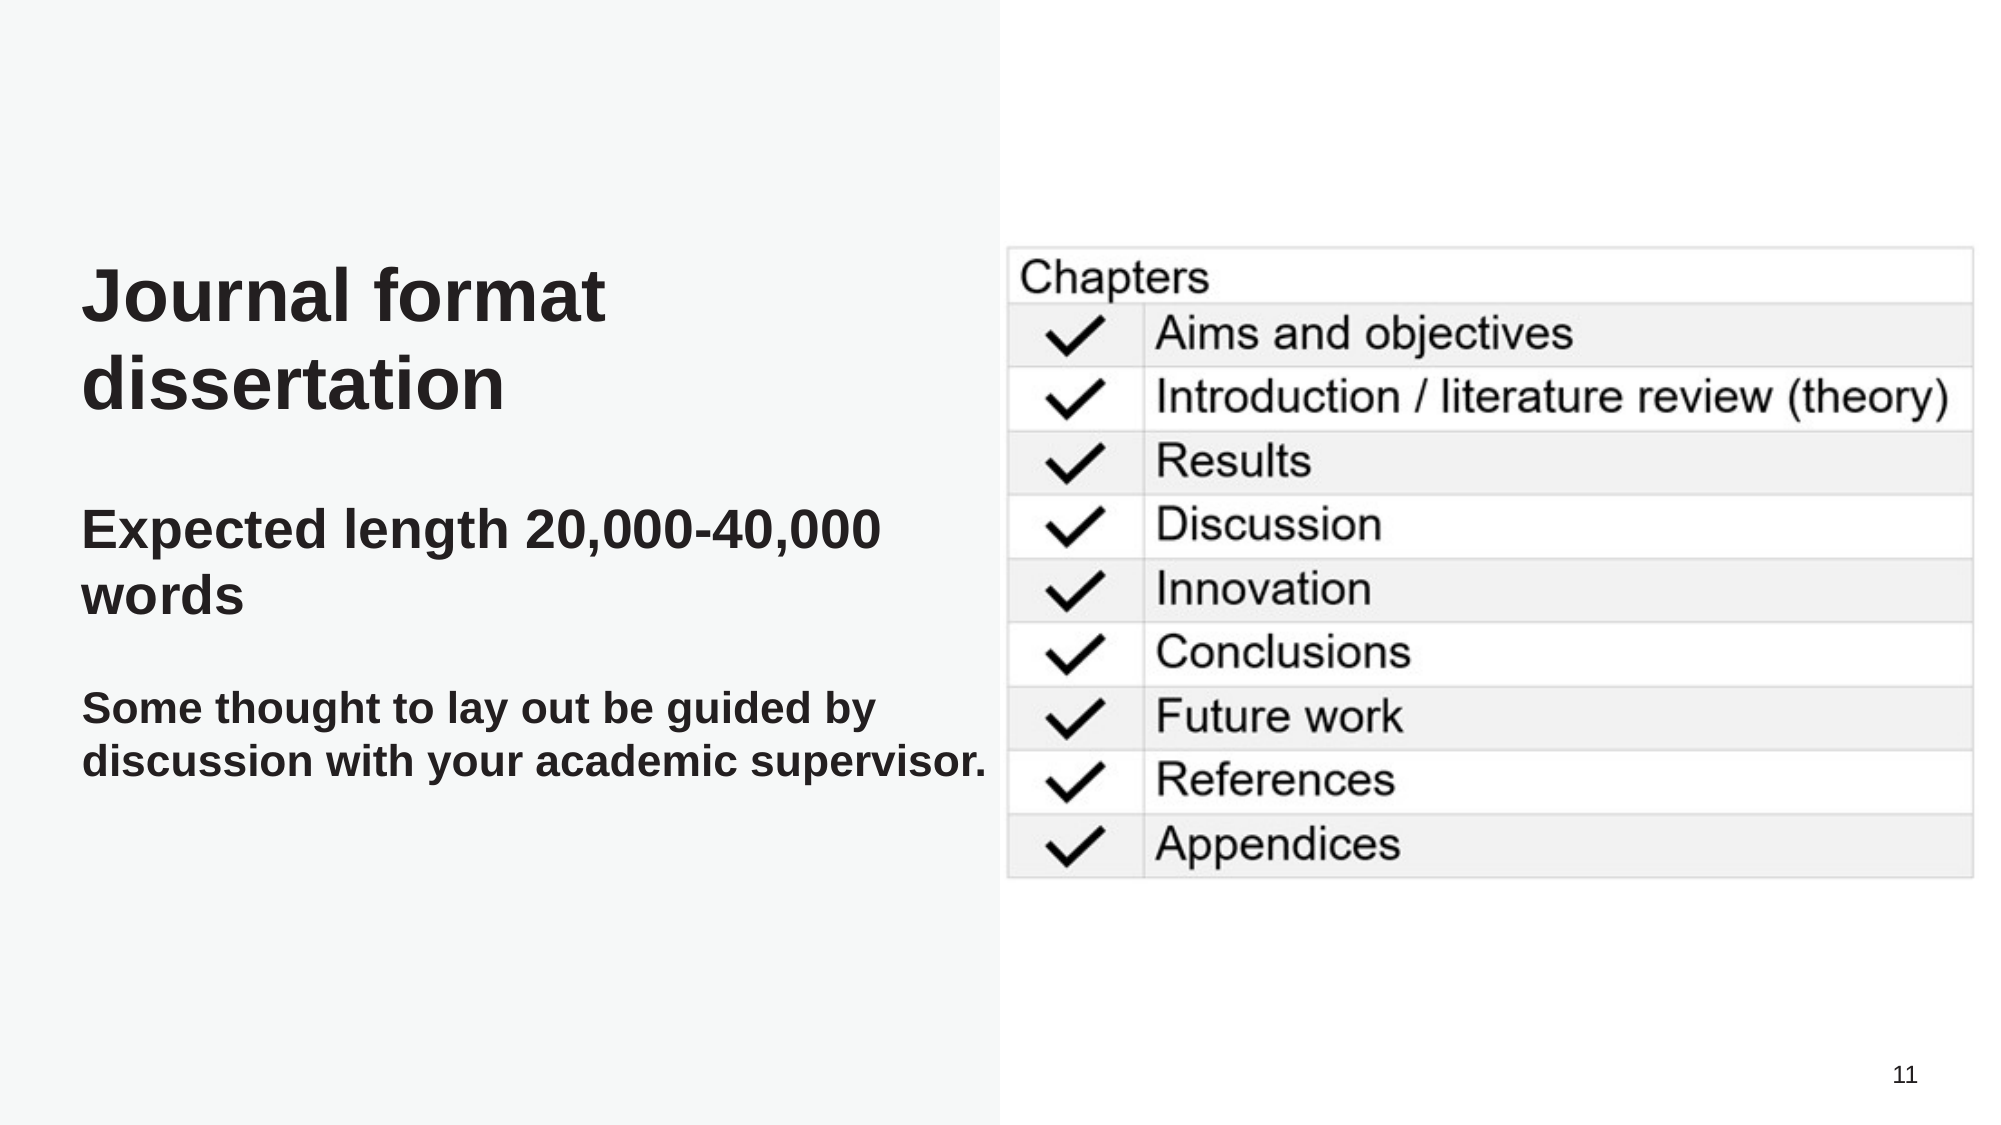

# Journal format dissertation
Expected length 20,000-40,000 words
Some thought to lay out be guided by discussion with your academic supervisor.